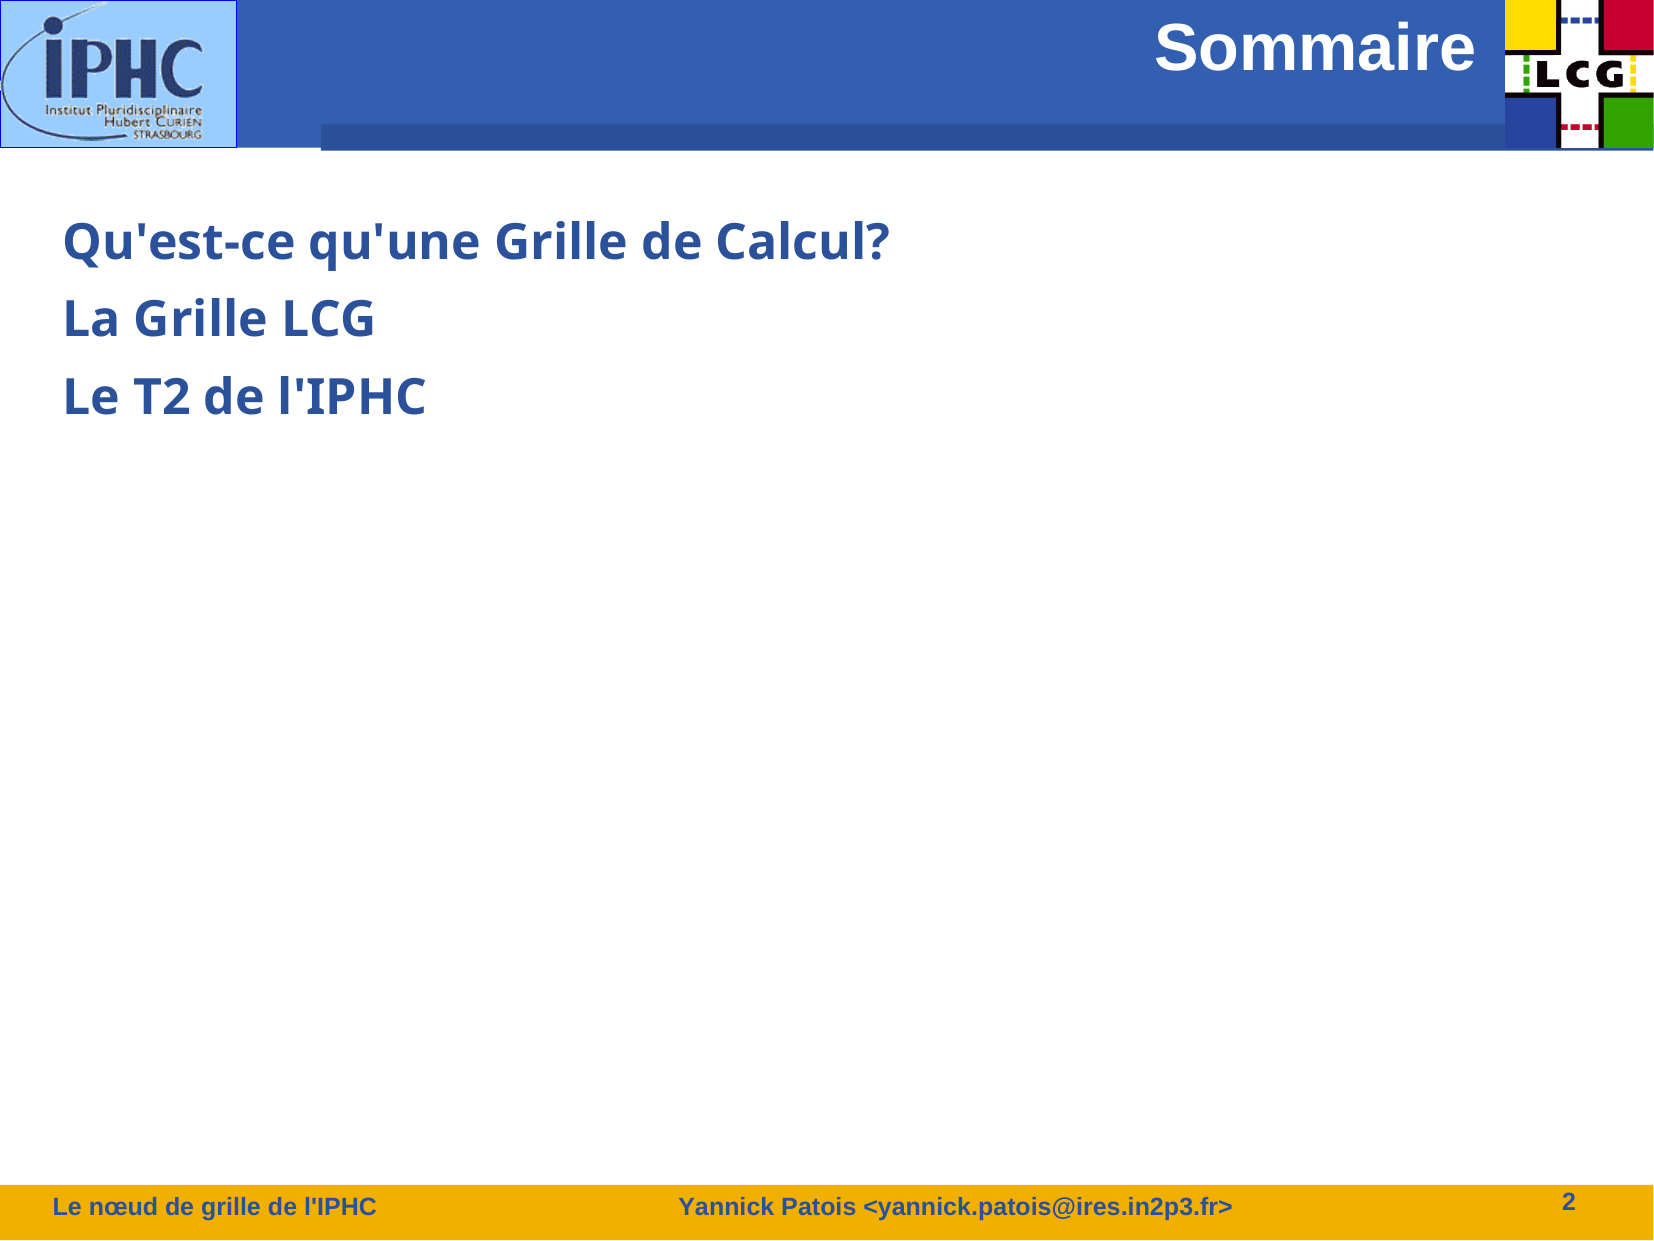

# Sommaire
Qu'est-ce qu'une Grille de Calcul?
La Grille LCG
Le T2 de l'IPHC